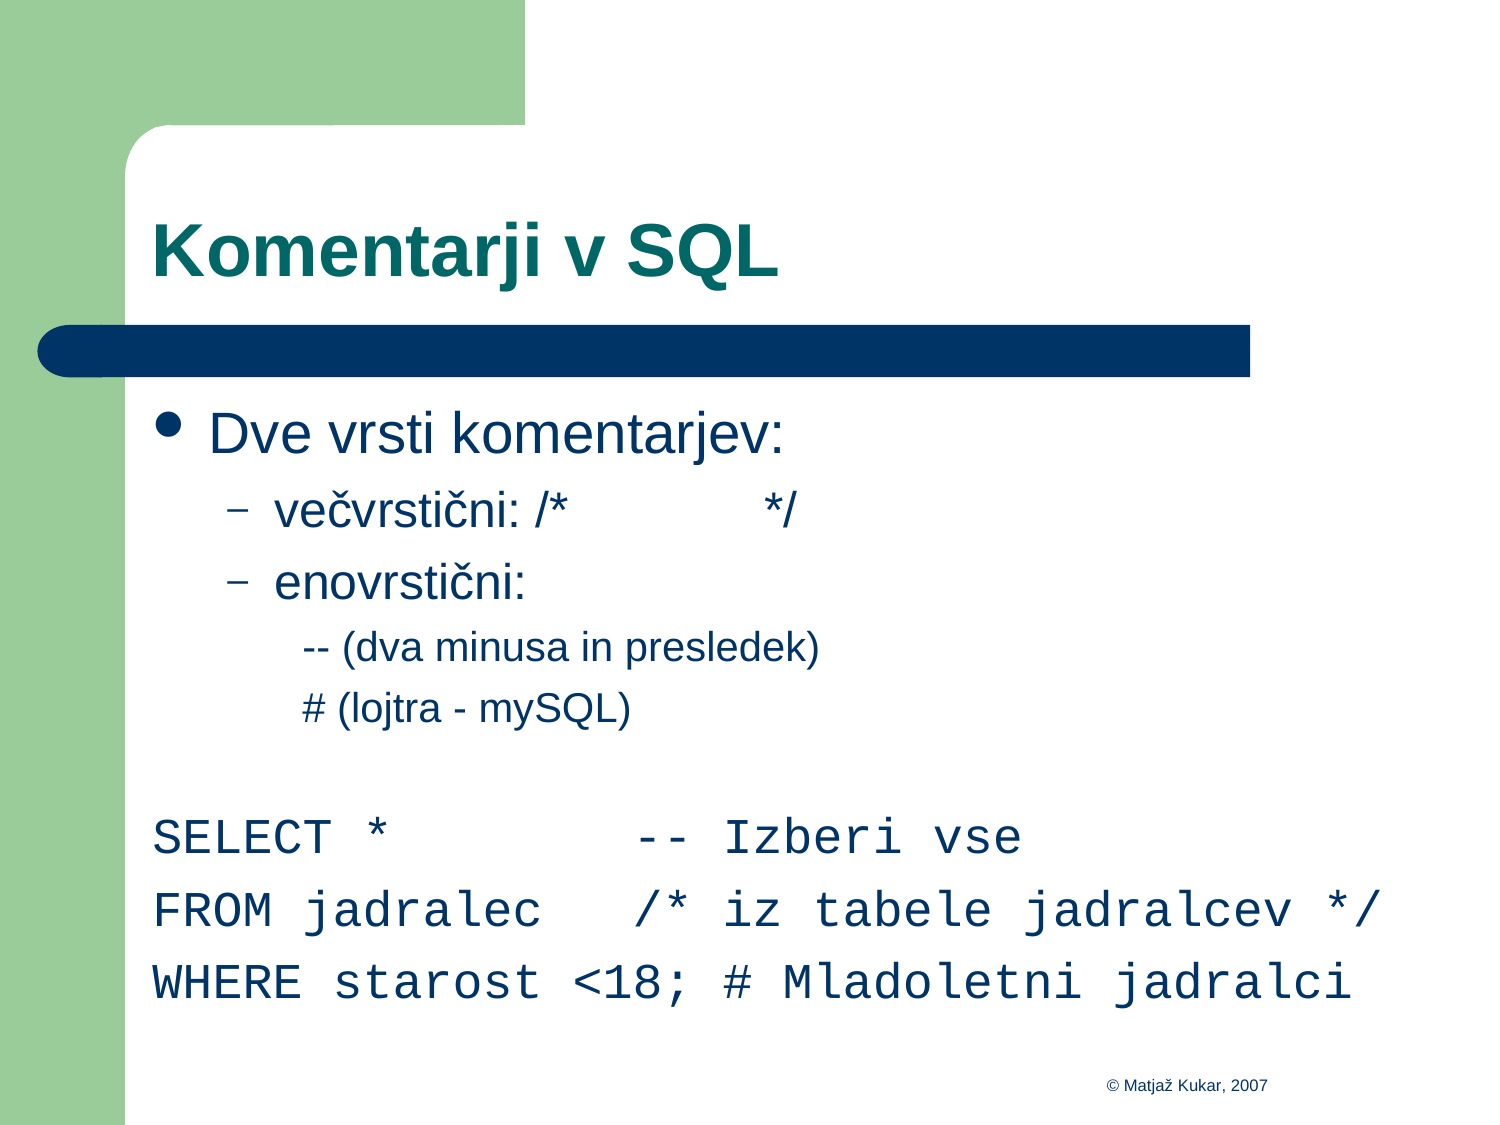

# Komentarji v SQL
Dve vrsti komentarjev:
večvrstični: /* */
enovrstični:
-- (dva minusa in presledek)
# (lojtra - mySQL)
SELECT * -- Izberi vse
FROM jadralec /* iz tabele jadralcev */
WHERE starost <18; # Mladoletni jadralci
© Matjaž Kukar, 2007